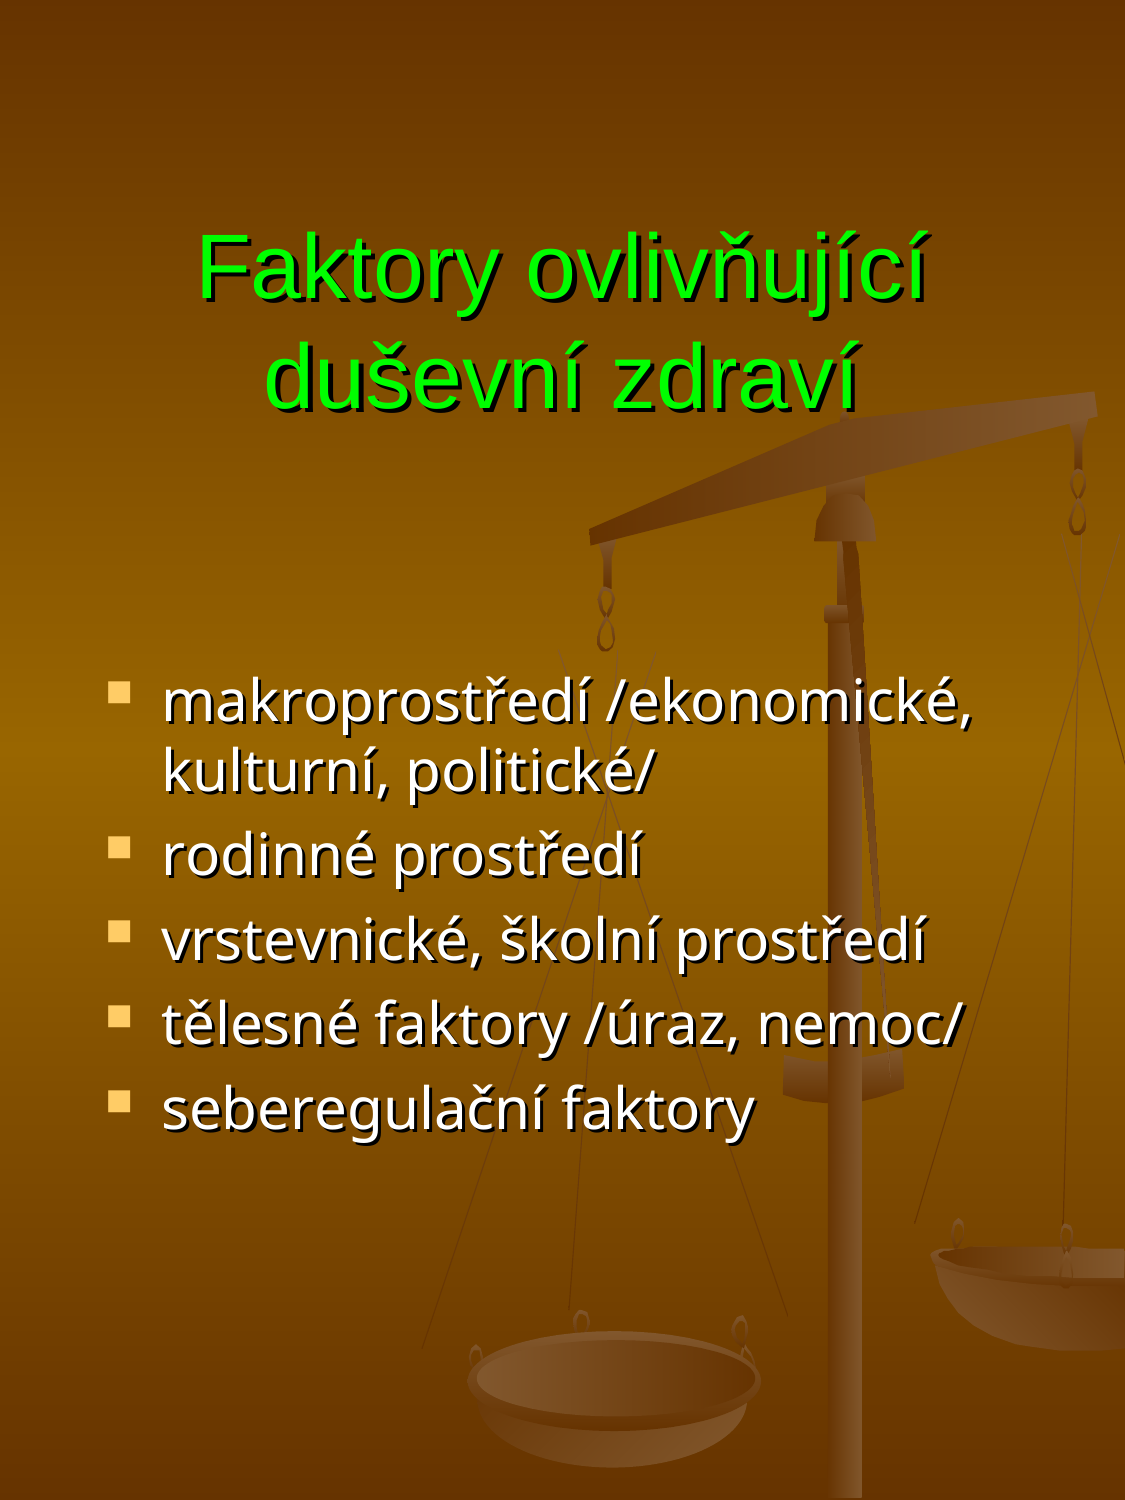

# Faktory ovlivňující duševní zdraví
makroprostředí /ekonomické, kulturní, politické/
rodinné prostředí
vrstevnické, školní prostředí
tělesné faktory /úraz, nemoc/
seberegulační faktory